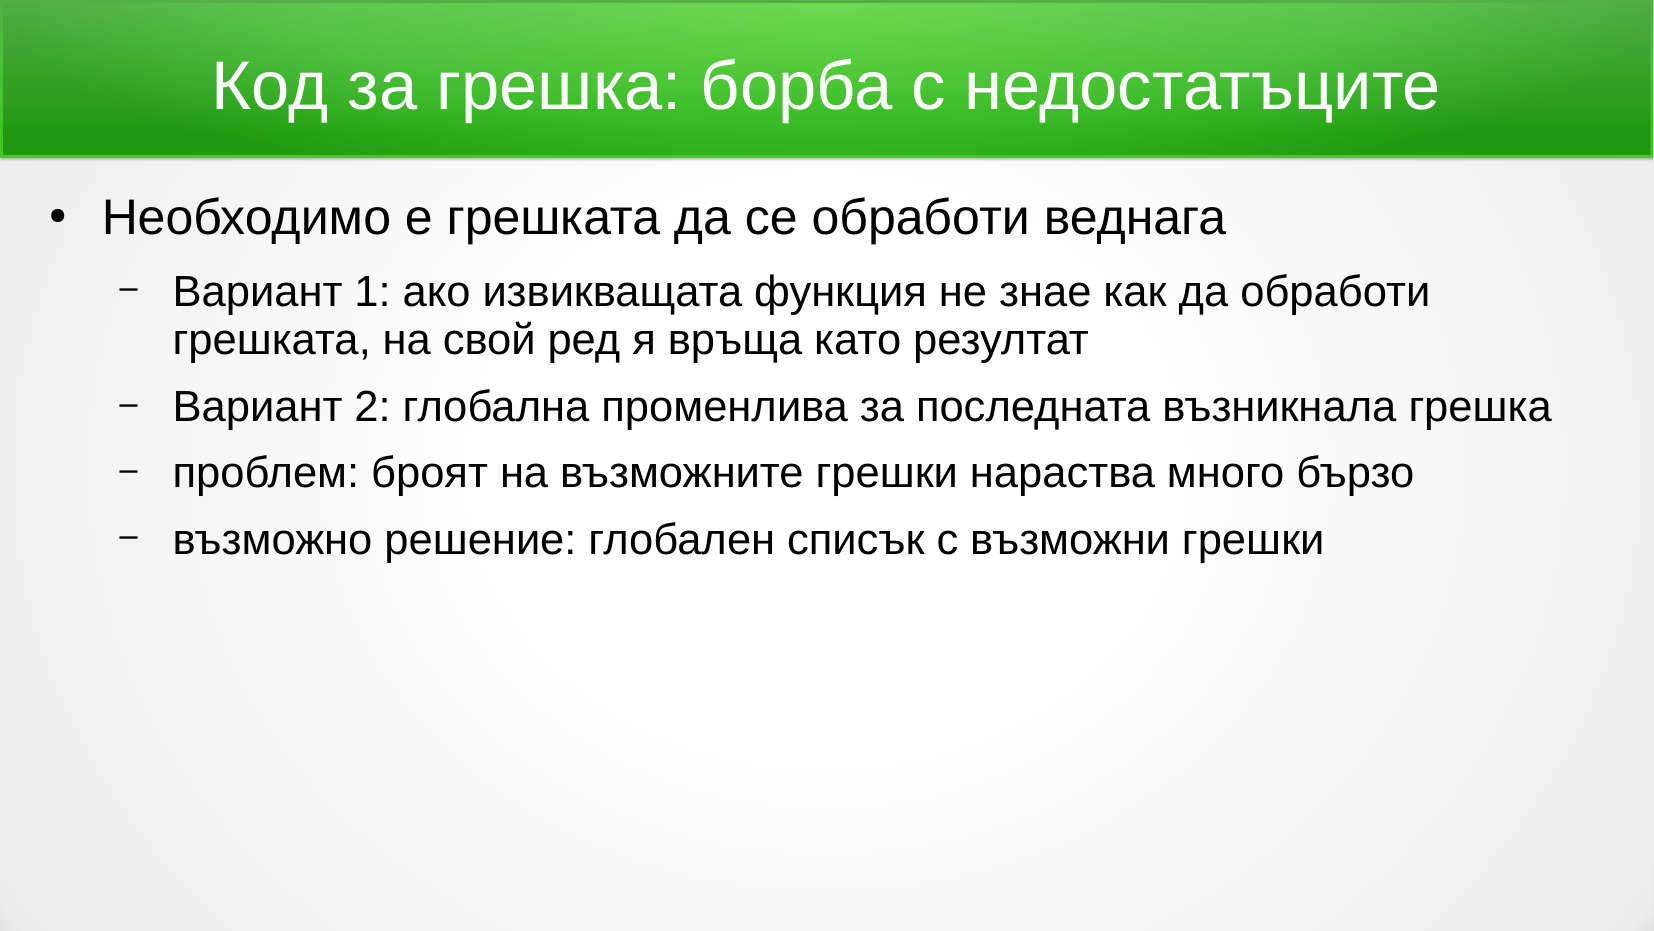

# Код за грешка: борба с недостатъците
Необходимо е грешката да се обработи веднага
Вариант 1: ако извикващата функция не знае как да обработи грешката, на свой ред я връща като резултат
Вариант 2: глобална променлива за последната възникнала грешка
проблем: броят на възможните грешки нараства много бързо
възможно решение: глобален списък с възможни грешки